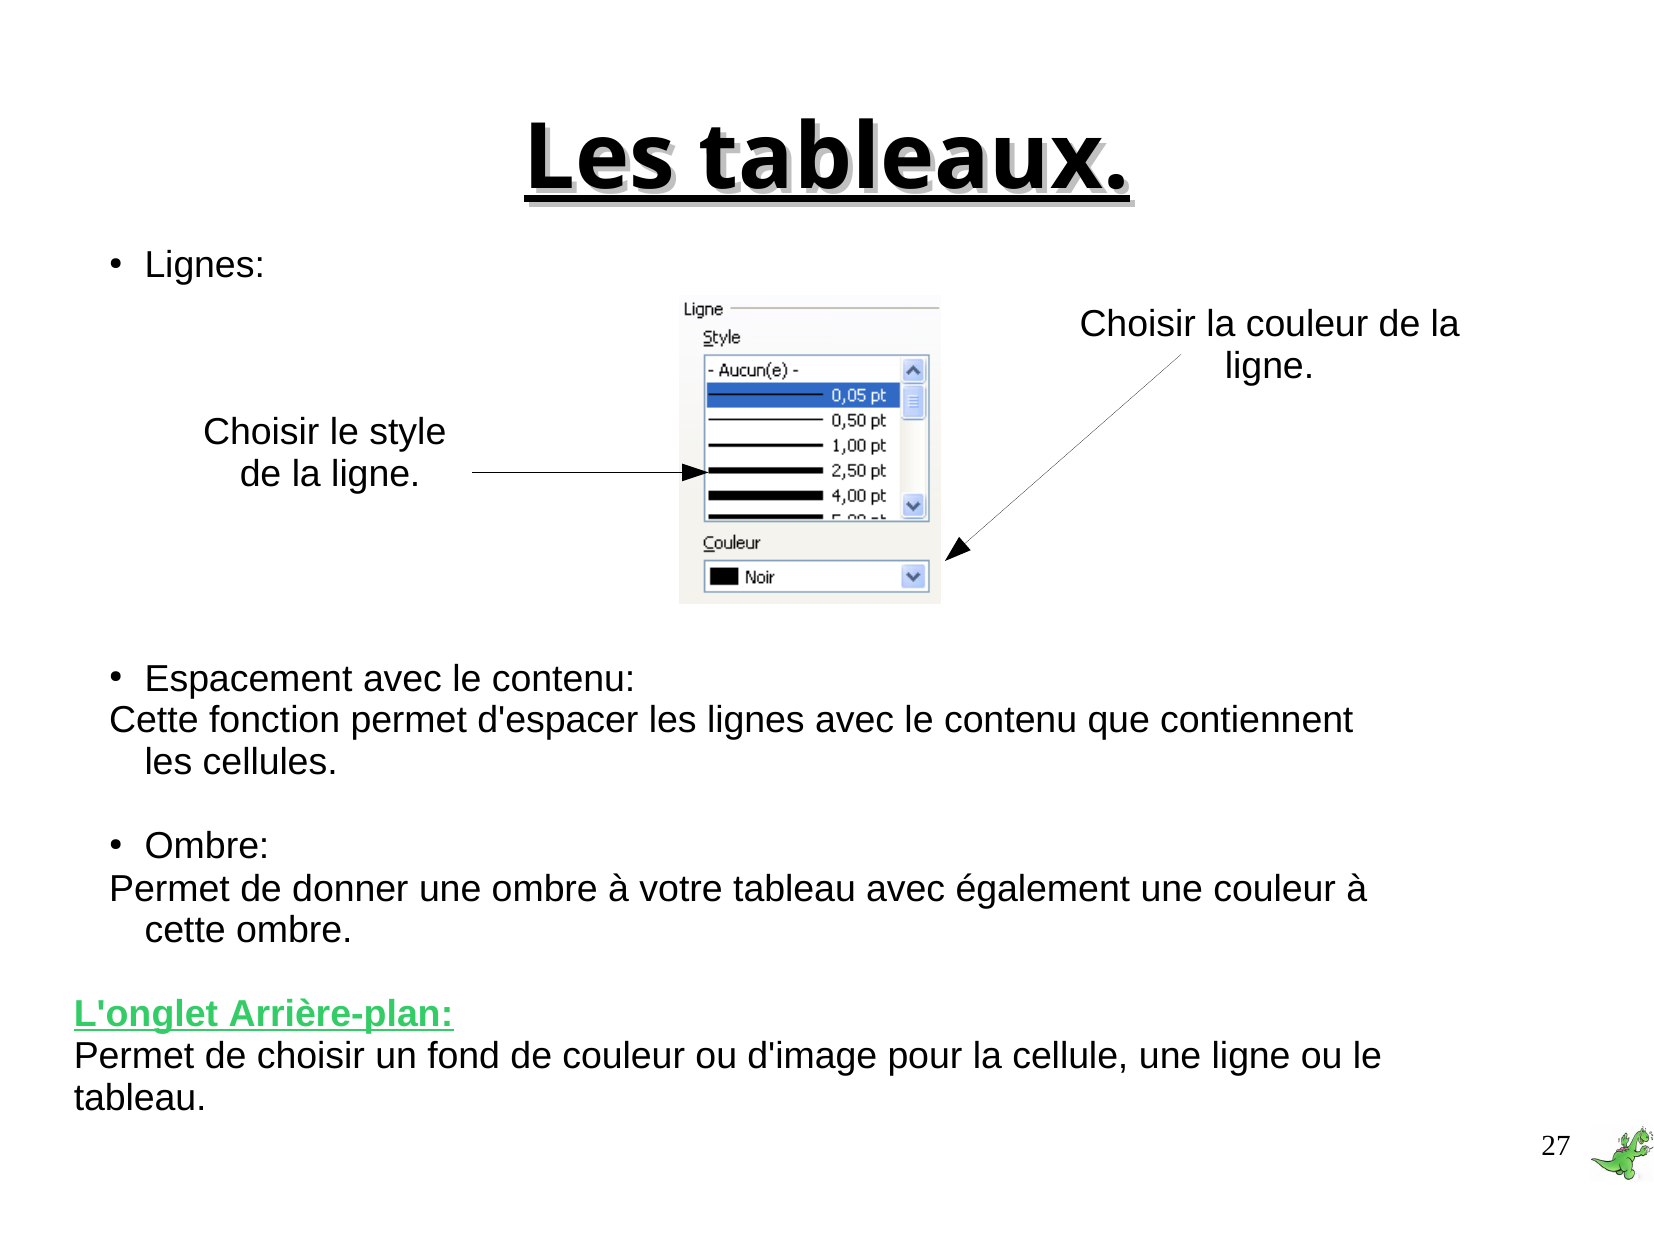

# Les tableaux.
Lignes:
Choisir la couleur de la ligne.
Choisir le style
 de la ligne.
Espacement avec le contenu:
Cette fonction permet d'espacer les lignes avec le contenu que contiennent les cellules.
Ombre:
Permet de donner une ombre à votre tableau avec également une couleur à cette ombre.
L'onglet Arrière-plan:
Permet de choisir un fond de couleur ou d'image pour la cellule, une ligne ou le tableau.
27